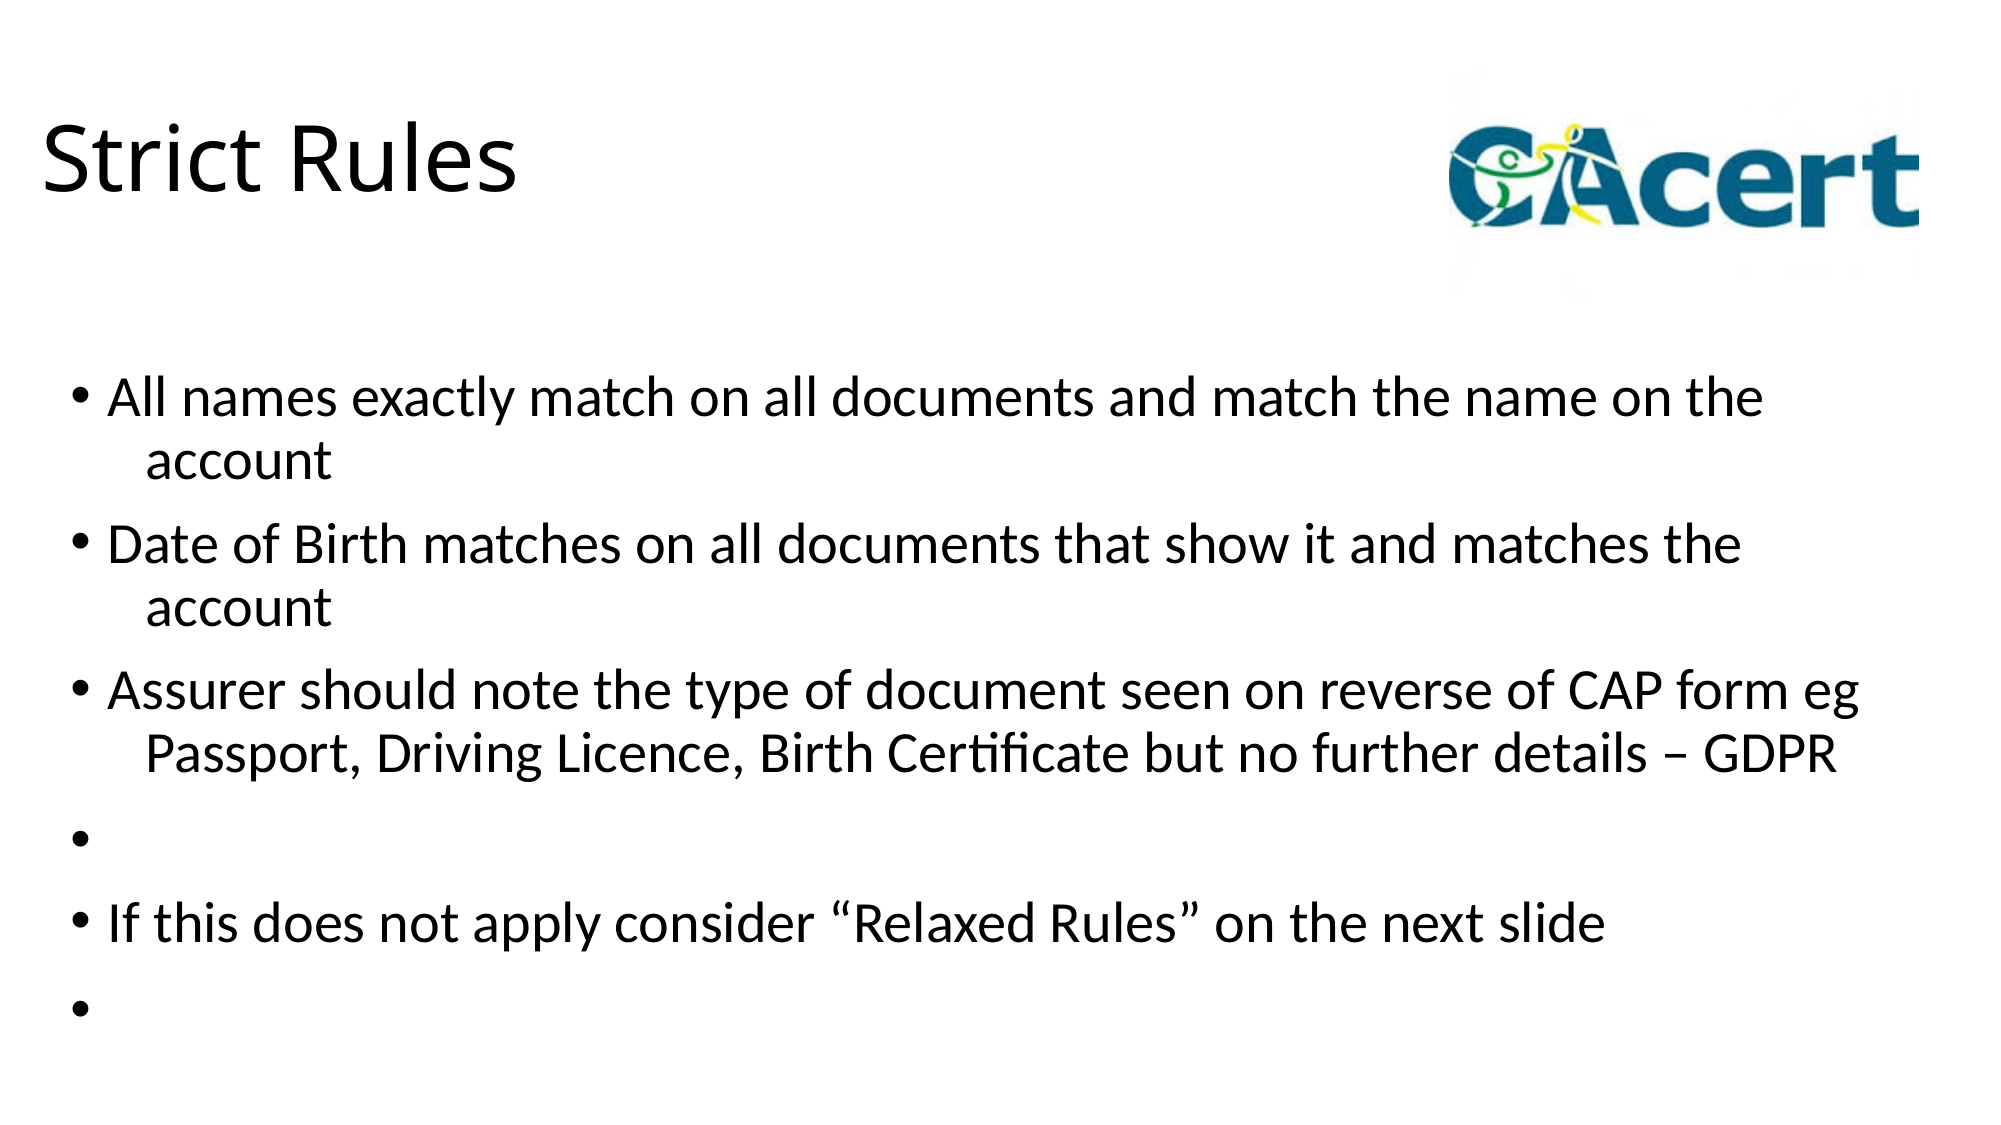

# Strict Rules
All names exactly match on all documents and match the name on the account
Date of Birth matches on all documents that show it and matches the account
Assurer should note the type of document seen on reverse of CAP form eg Passport, Driving Licence, Birth Certificate but no further details – GDPR
If this does not apply consider “Relaxed Rules” on the next slide